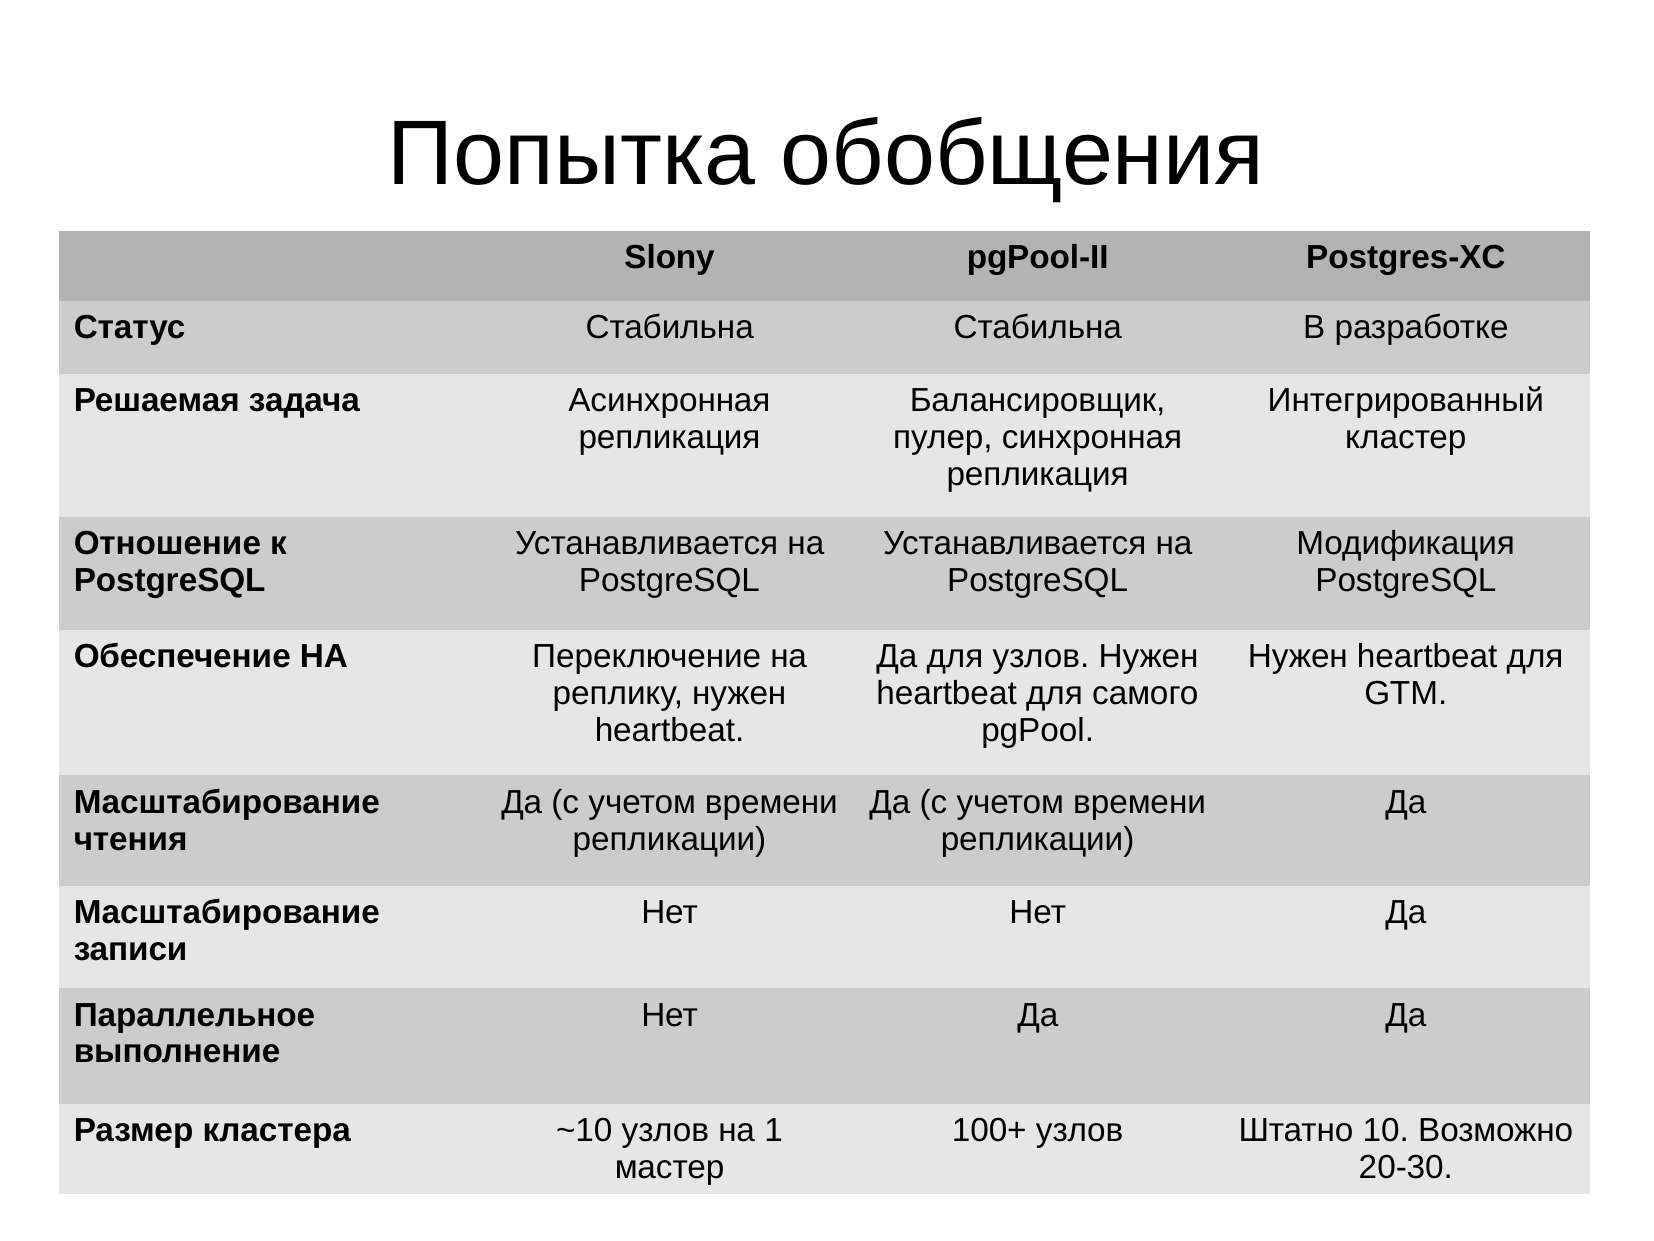

# Попытка обобщения
| | Slony | pgPool-II | Postgres-XC |
| --- | --- | --- | --- |
| Статус | Стабильна | Стабильна | В разработке |
| Решаемая задача | Асинхронная репликация | Балансировщик, пулер, синхронная репликация | Интегрированный кластер |
| Отношение к PostgreSQL | Устанавливается на PostgreSQL | Устанавливается на PostgreSQL | Модификация PostgreSQL |
| Обеспечение HA | Переключение на реплику, нужен heartbeat. | Да для узлов. Нужен heartbeat для самого pgPool. | Нужен heartbeat для GTM. |
| Масштабирование чтения | Да (с учетом времени репликации) | Да (с учетом времени репликации) | Да |
| Масштабирование записи | Нет | Нет | Да |
| Параллельное выполнение | Нет | Да | Да |
| Размер кластера | ~10 узлов на 1 мастер | 100+ узлов | Штатно 10. Возможно 20-30. |